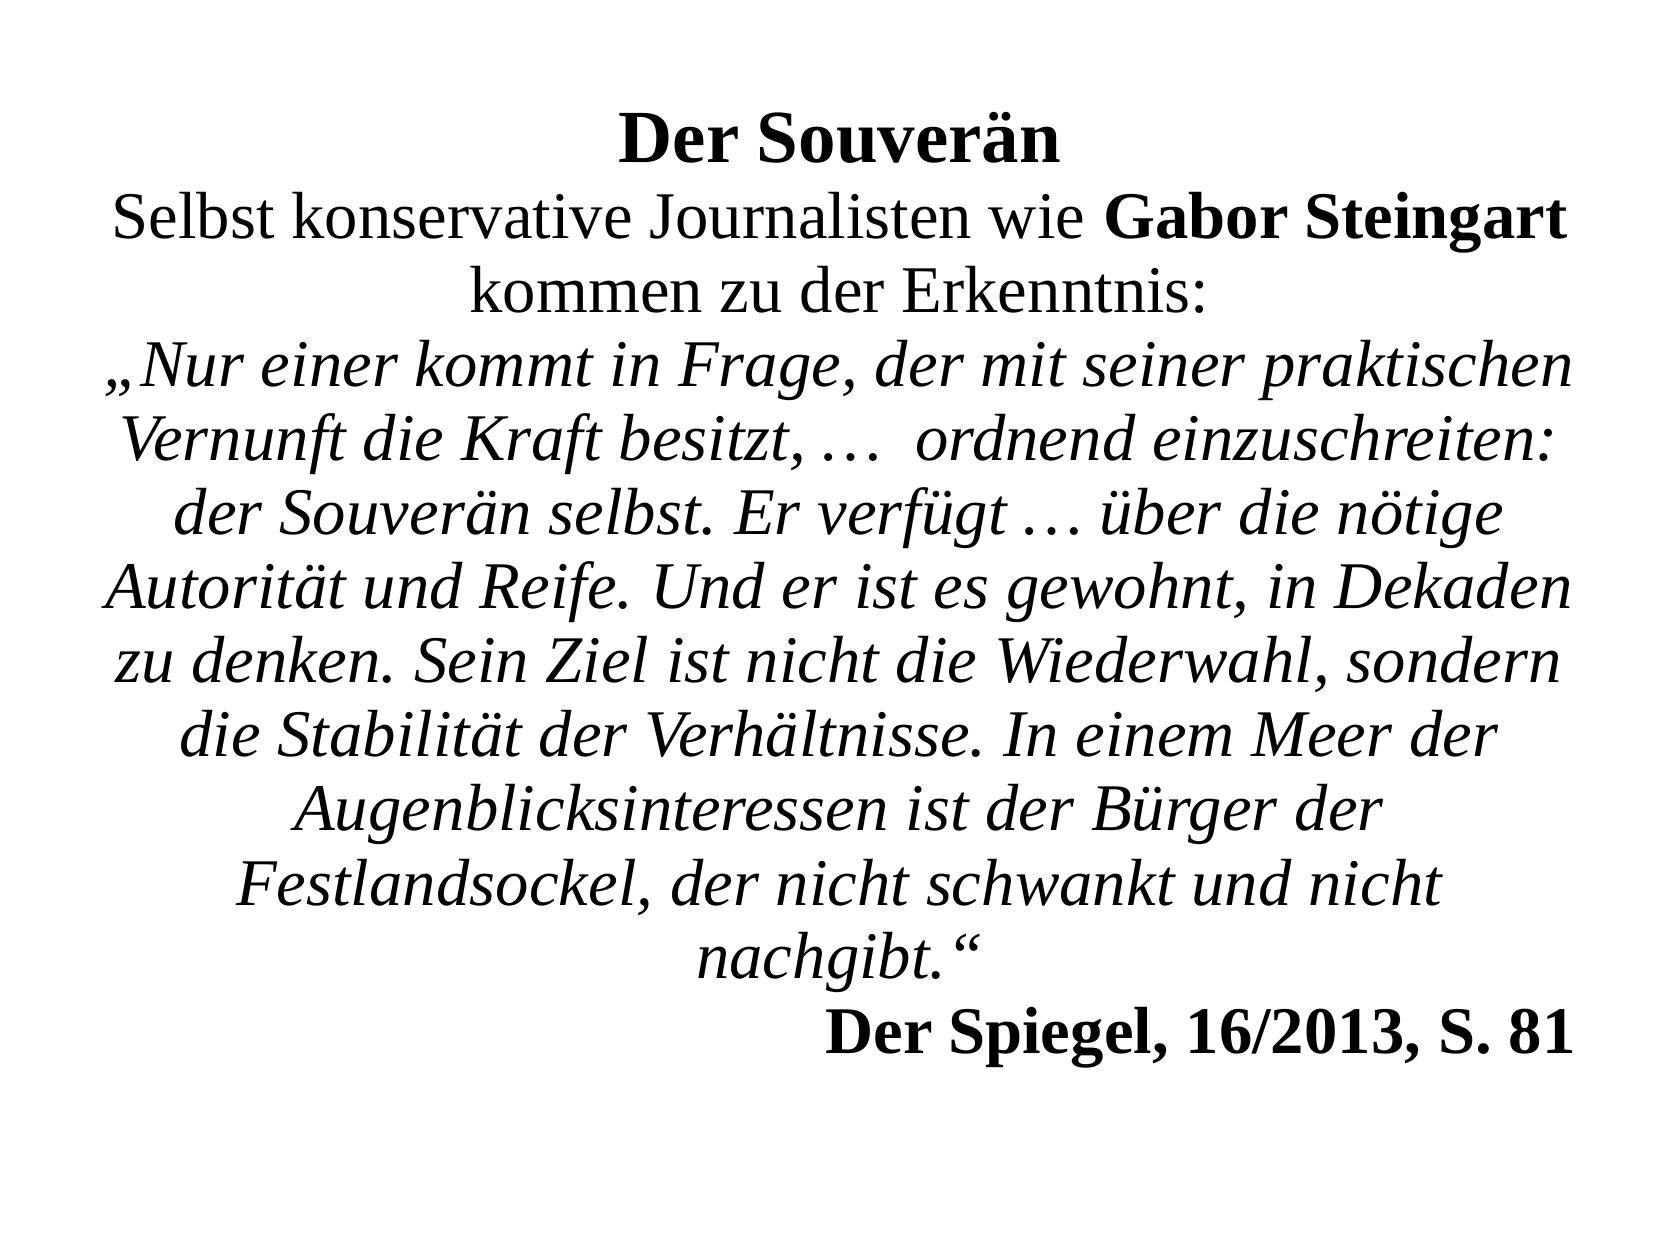

Der Souverän
Selbst konservative Journalisten wie Gabor Steingart kommen zu der Erkenntnis:
„Nur einer kommt in Frage, der mit seiner praktischen Vernunft die Kraft besitzt, … ordnend einzuschreiten: der Souverän selbst. Er verfügt … über die nötige Autorität und Reife. Und er ist es gewohnt, in Dekaden zu denken. Sein Ziel ist nicht die Wiederwahl, sondern die Stabilität der Verhältnisse. In einem Meer der Augenblicksinteressen ist der Bürger der Festlandsockel, der nicht schwankt und nicht nachgibt.“
Der Spiegel, 16/2013, S. 81